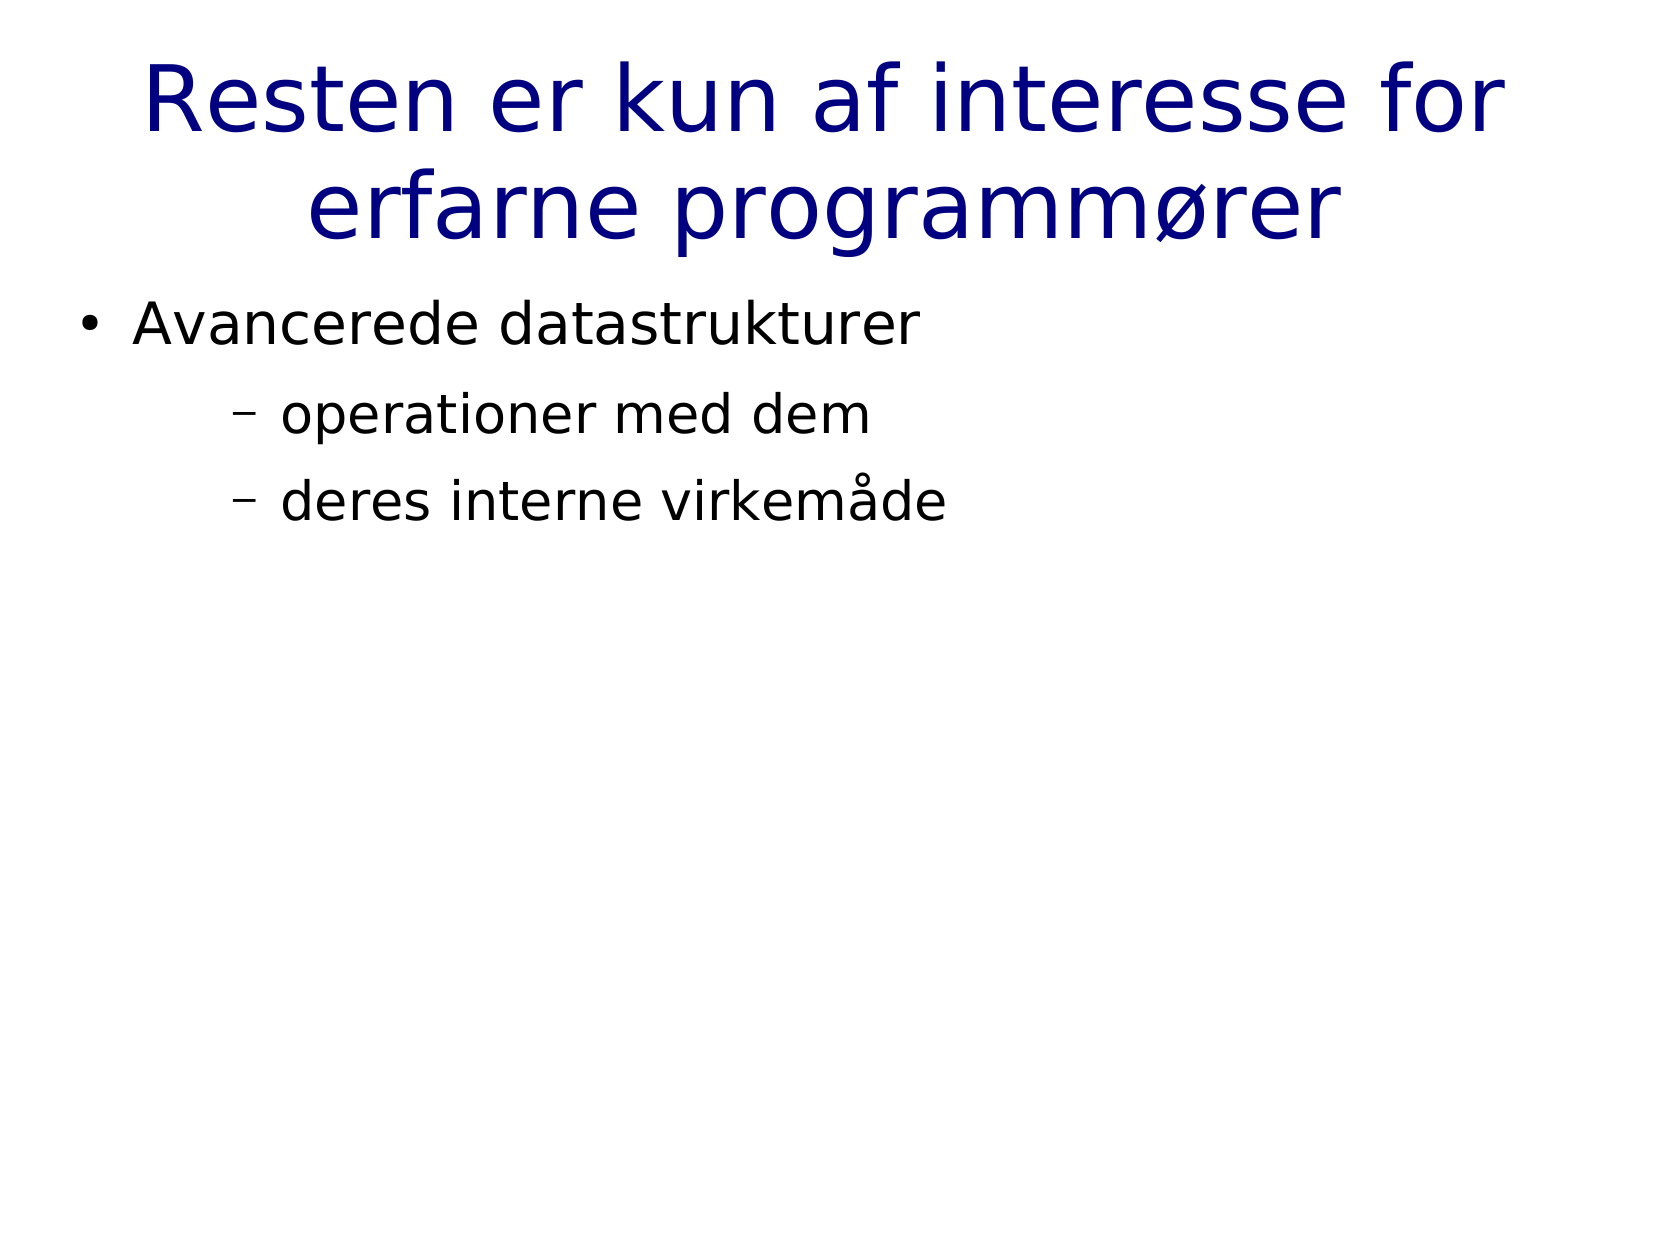

# Resten er kun af interesse for erfarne programmører
Avancerede datastrukturer
operationer med dem
deres interne virkemåde